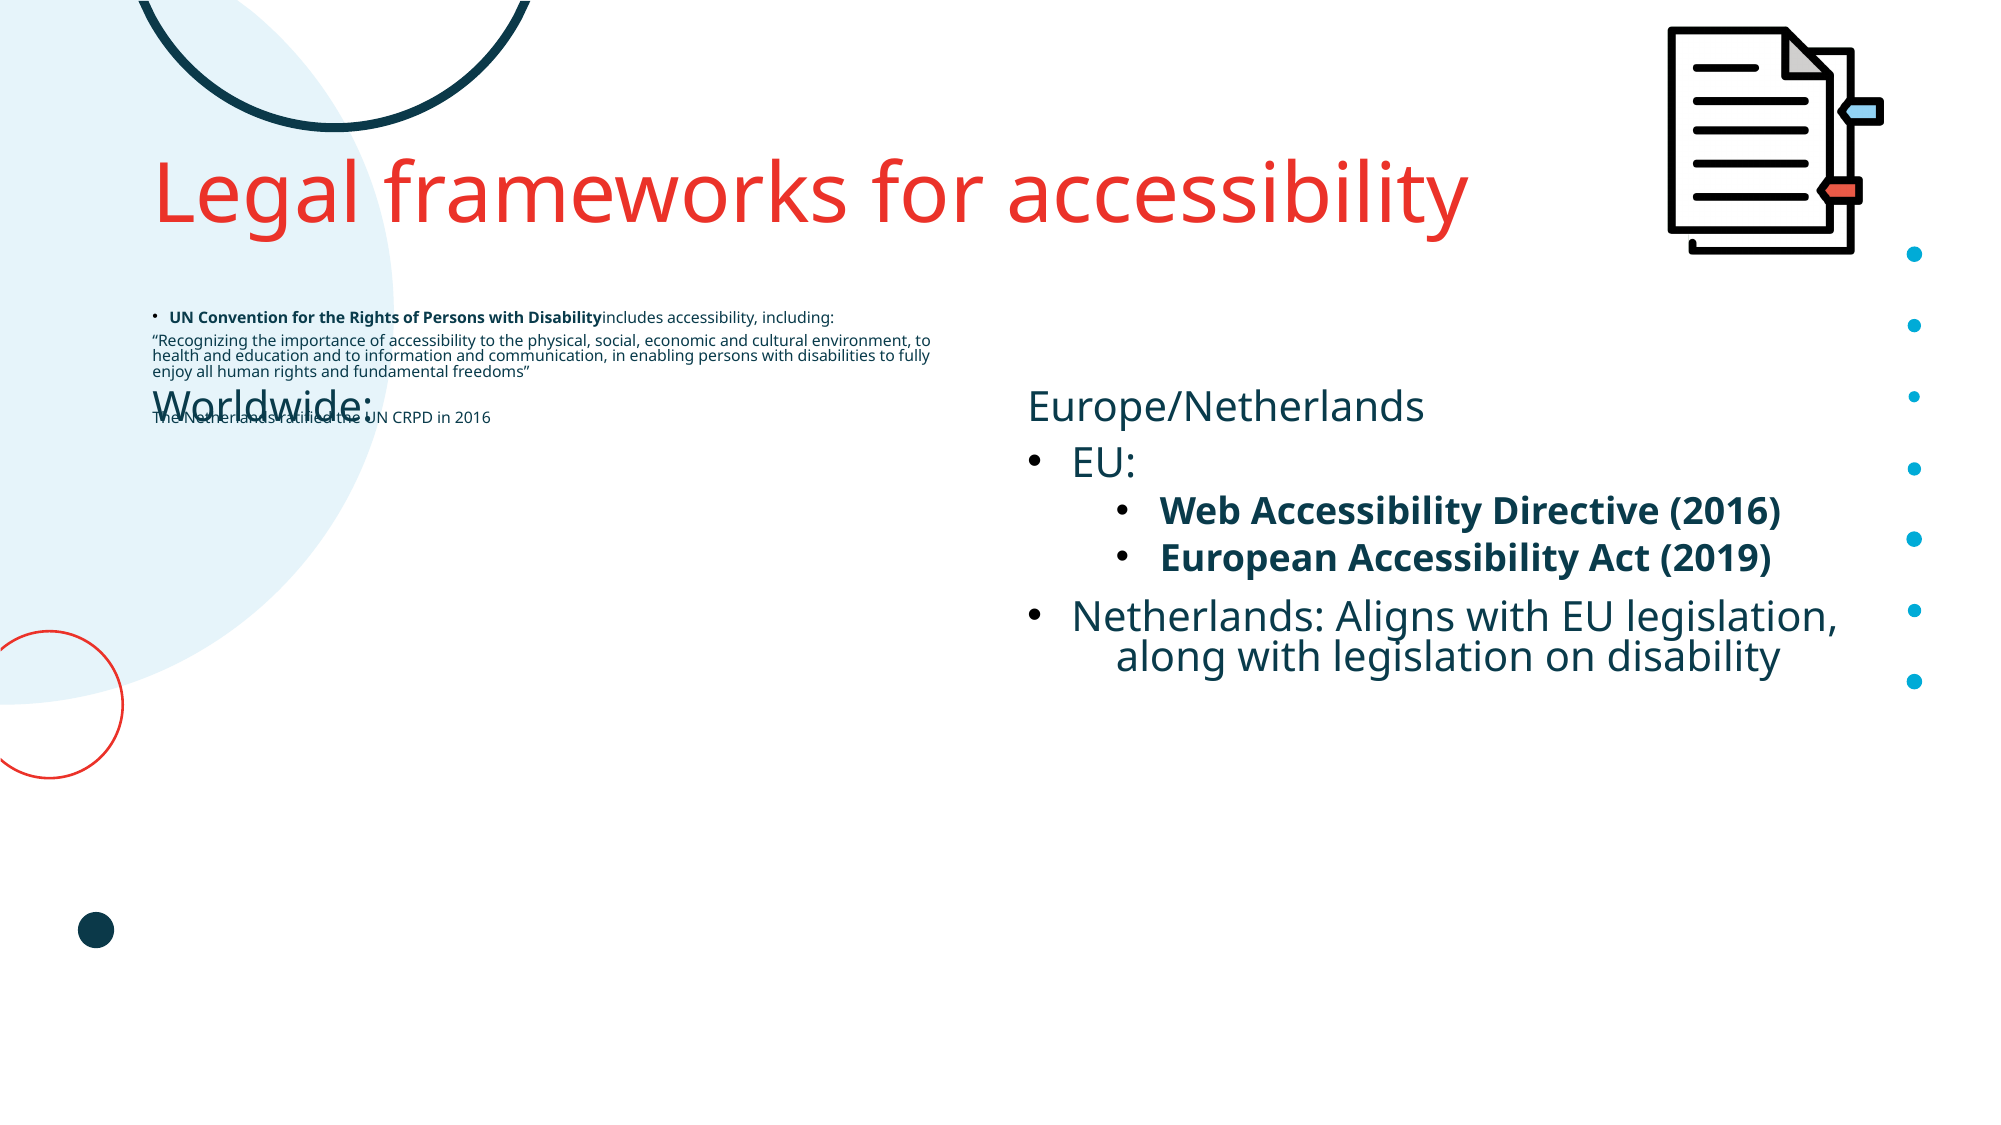

# Legal frameworks for accessibility
Worldwide:
UN Convention for the Rights of Persons with Disabilityincludes accessibility, including:
“Recognizing the importance of accessibility to the physical, social, economic and cultural environment, to health and education and to information and communication, in enabling persons with disabilities to fully enjoy all human rights and fundamental freedoms”
The Netherlands ratified the UN CRPD in 2016
Europe/Netherlands
EU:
Web Accessibility Directive (2016)
European Accessibility Act (2019)
Netherlands: Aligns with EU legislation, along with legislation on disability